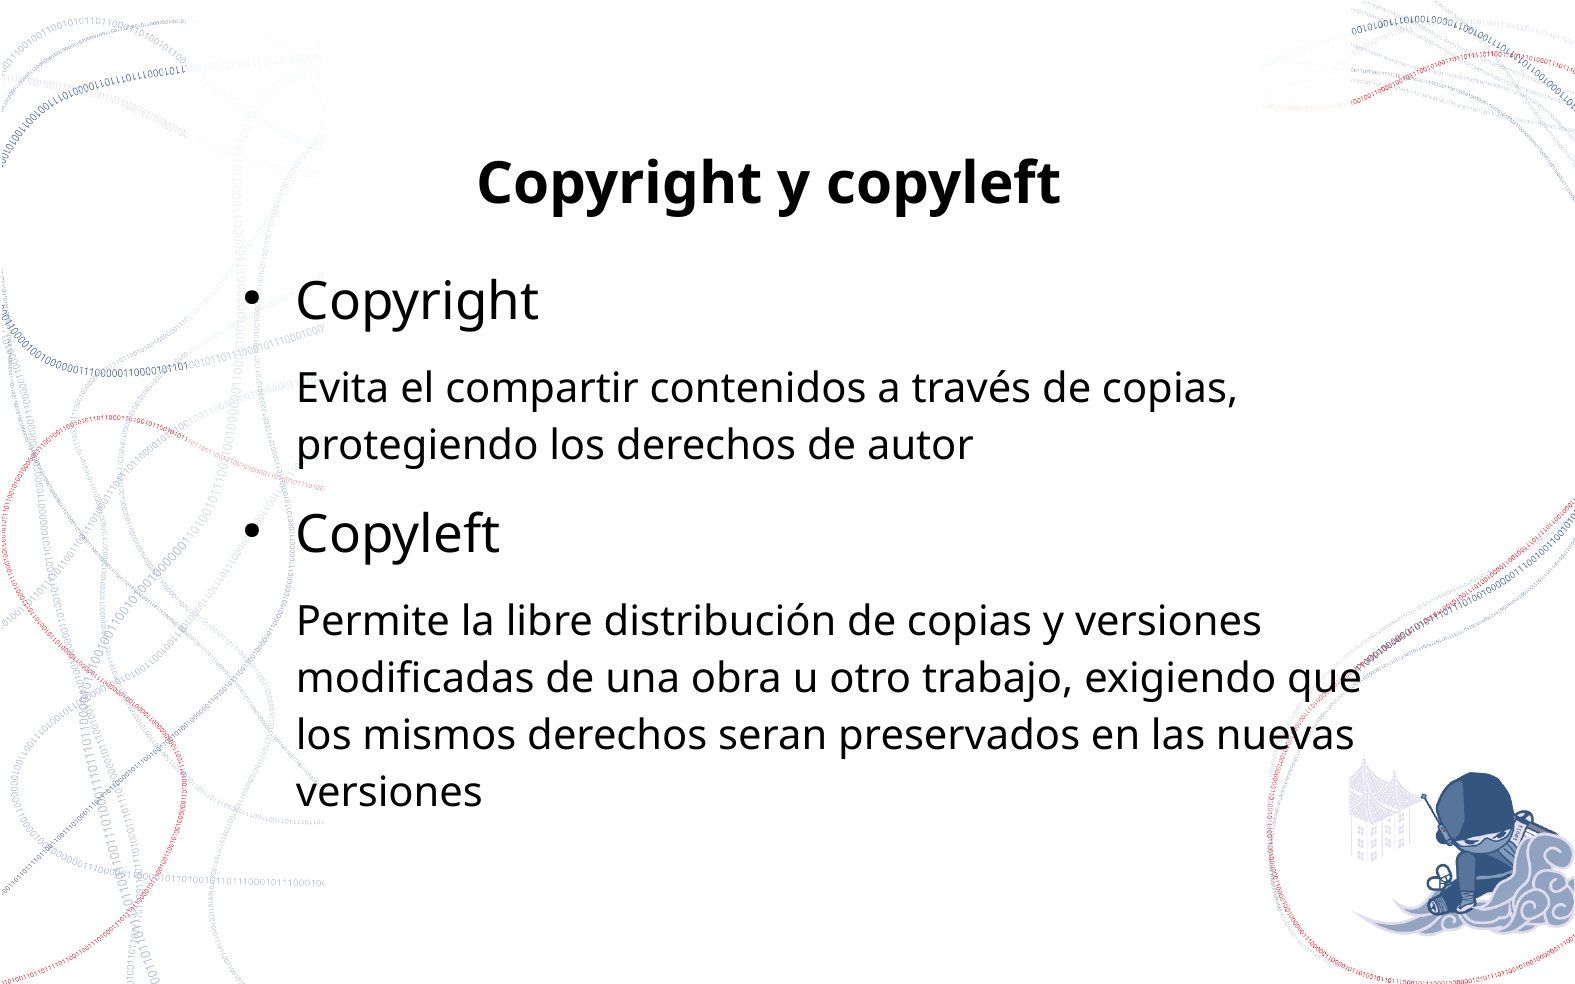

# Copyright y copyleft
Copyright
Evita el compartir contenidos a través de copias, protegiendo los derechos de autor
Copyleft
Permite la libre distribución de copias y versiones modificadas de una obra u otro trabajo, exigiendo que los mismos derechos seran preservados en las nuevas versiones